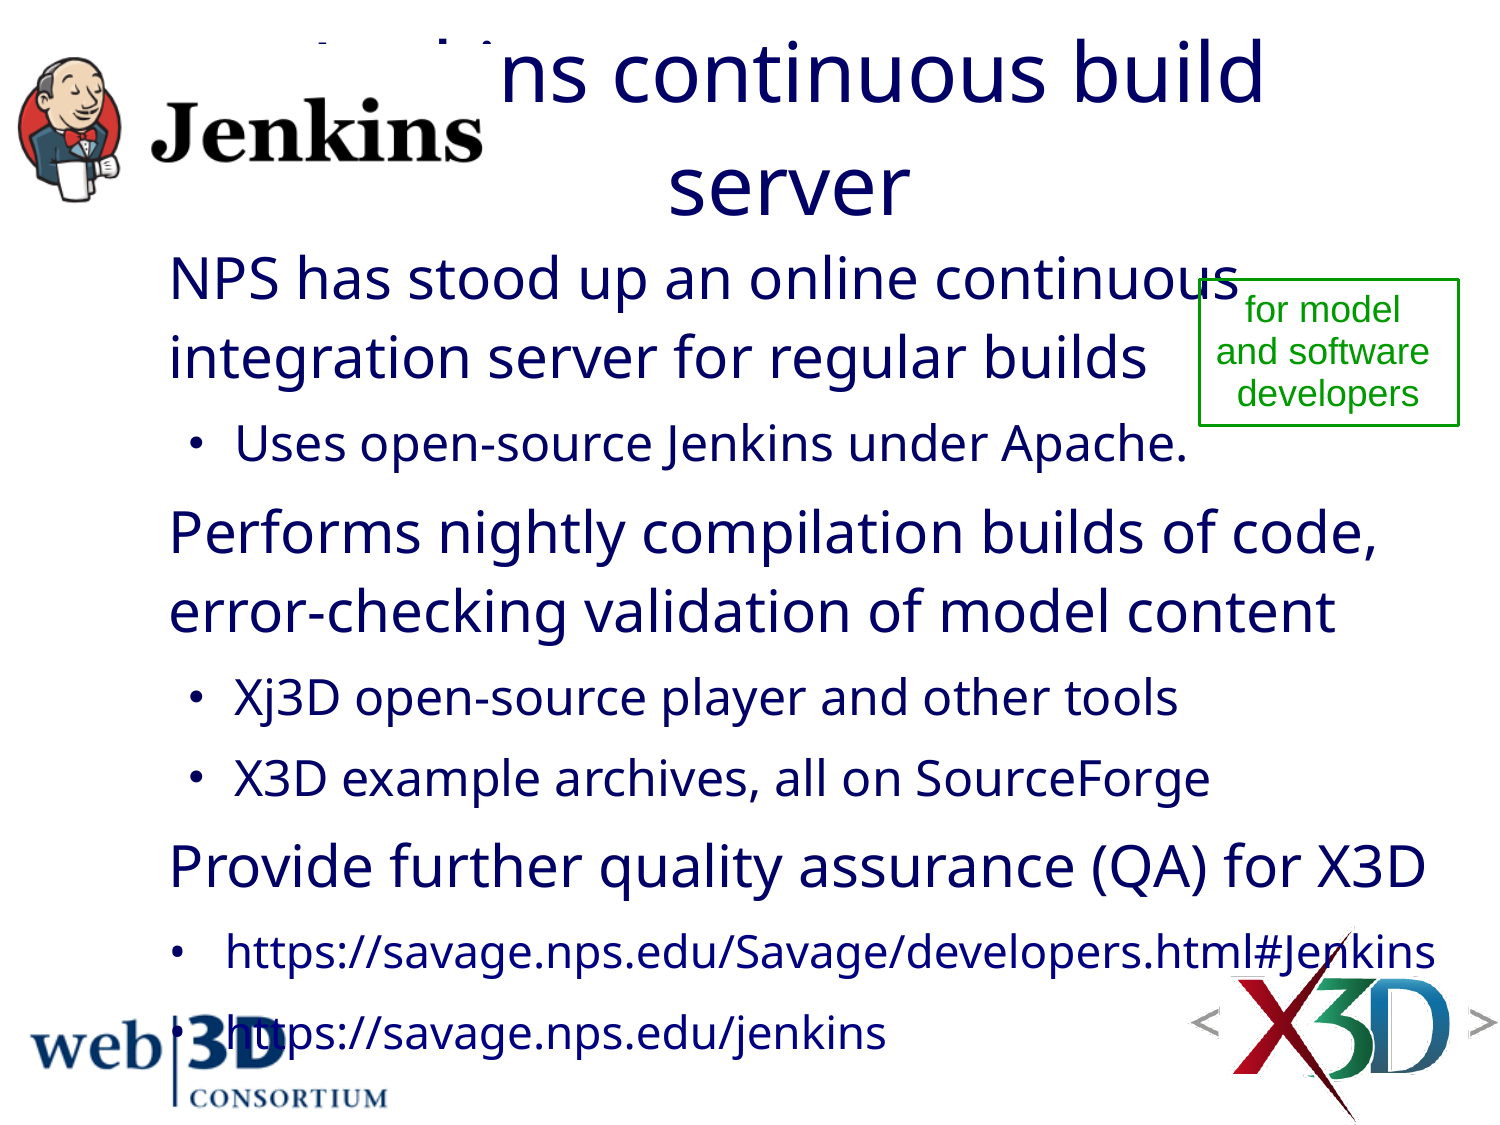

# Jenkins continuous build server
NPS has stood up an online continuous integration server for regular builds
Uses open-source Jenkins under Apache.
Performs nightly compilation builds of code, error-checking validation of model content
Xj3D open-source player and other tools
X3D example archives, all on SourceForge
Provide further quality assurance (QA) for X3D
https://savage.nps.edu/Savage/developers.html#Jenkins
https://savage.nps.edu/jenkins
for model
and software
developers